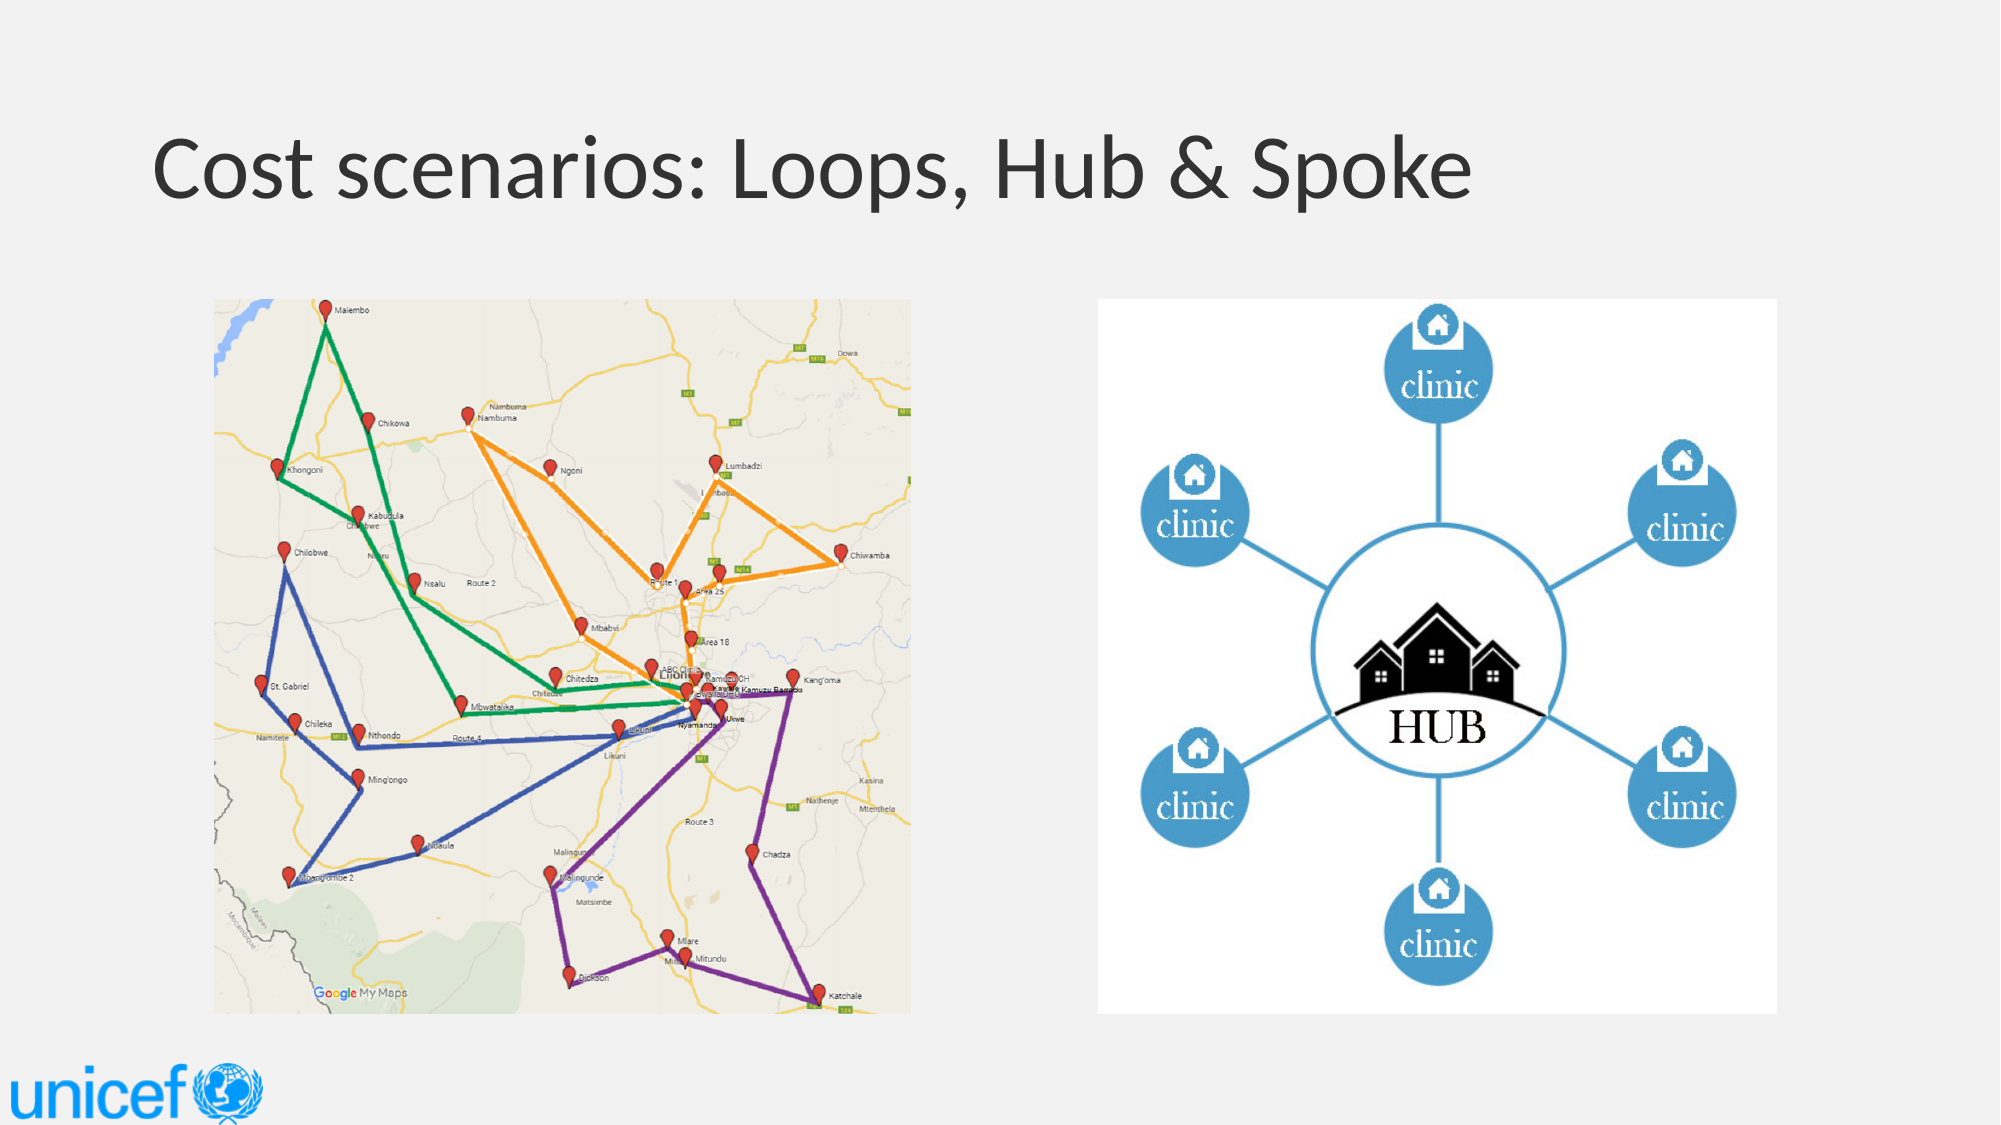

# Cost scenarios: Loops, Hub & Spoke